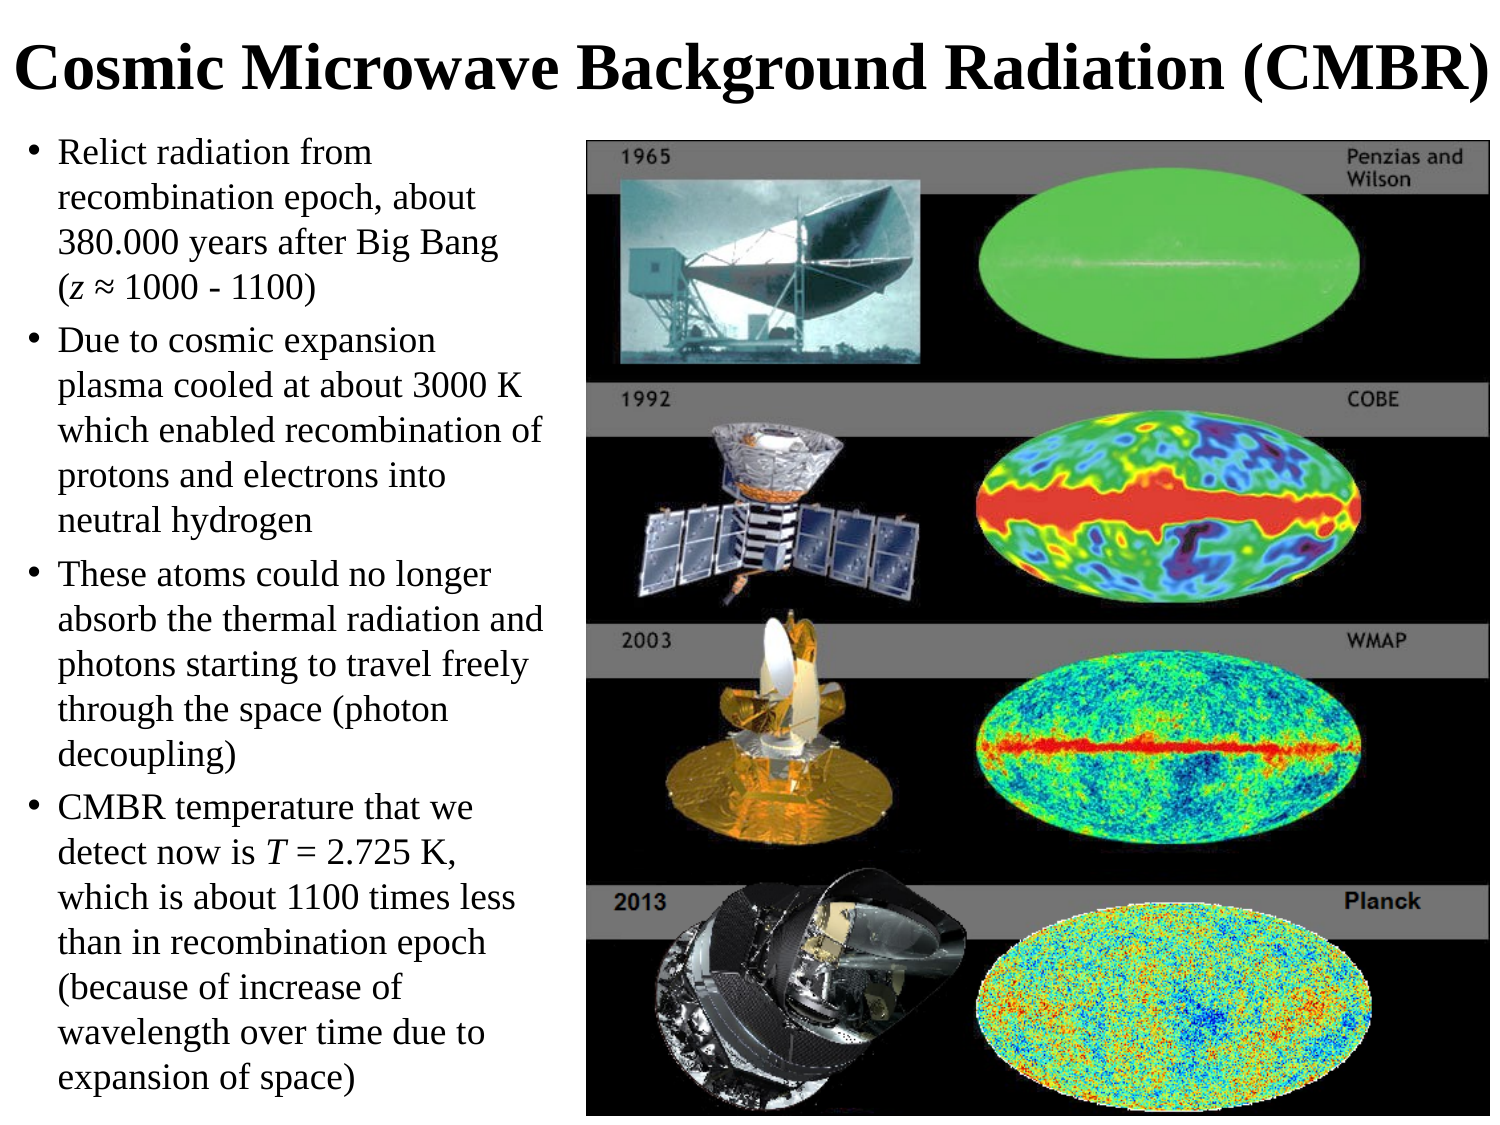

# Cosmic Microwave Background Radiation (CMBR)
Relict radiation from recombination epoch, about 380.000 years after Big Bang
(z ≈ 1000 - 1100)
Due to cosmic expansion plasma cooled at about 3000 К which enabled recombination of protons and electrons into neutral hydrogen
These atoms could no longer absorb the thermal radiation and photons starting to travel freely through the space (photon decoupling)
CMBR temperature that we detect now is Т = 2.725 K, which is about 1100 times less than in recombination epoch (because of increase of wavelength over time due to expansion of space)